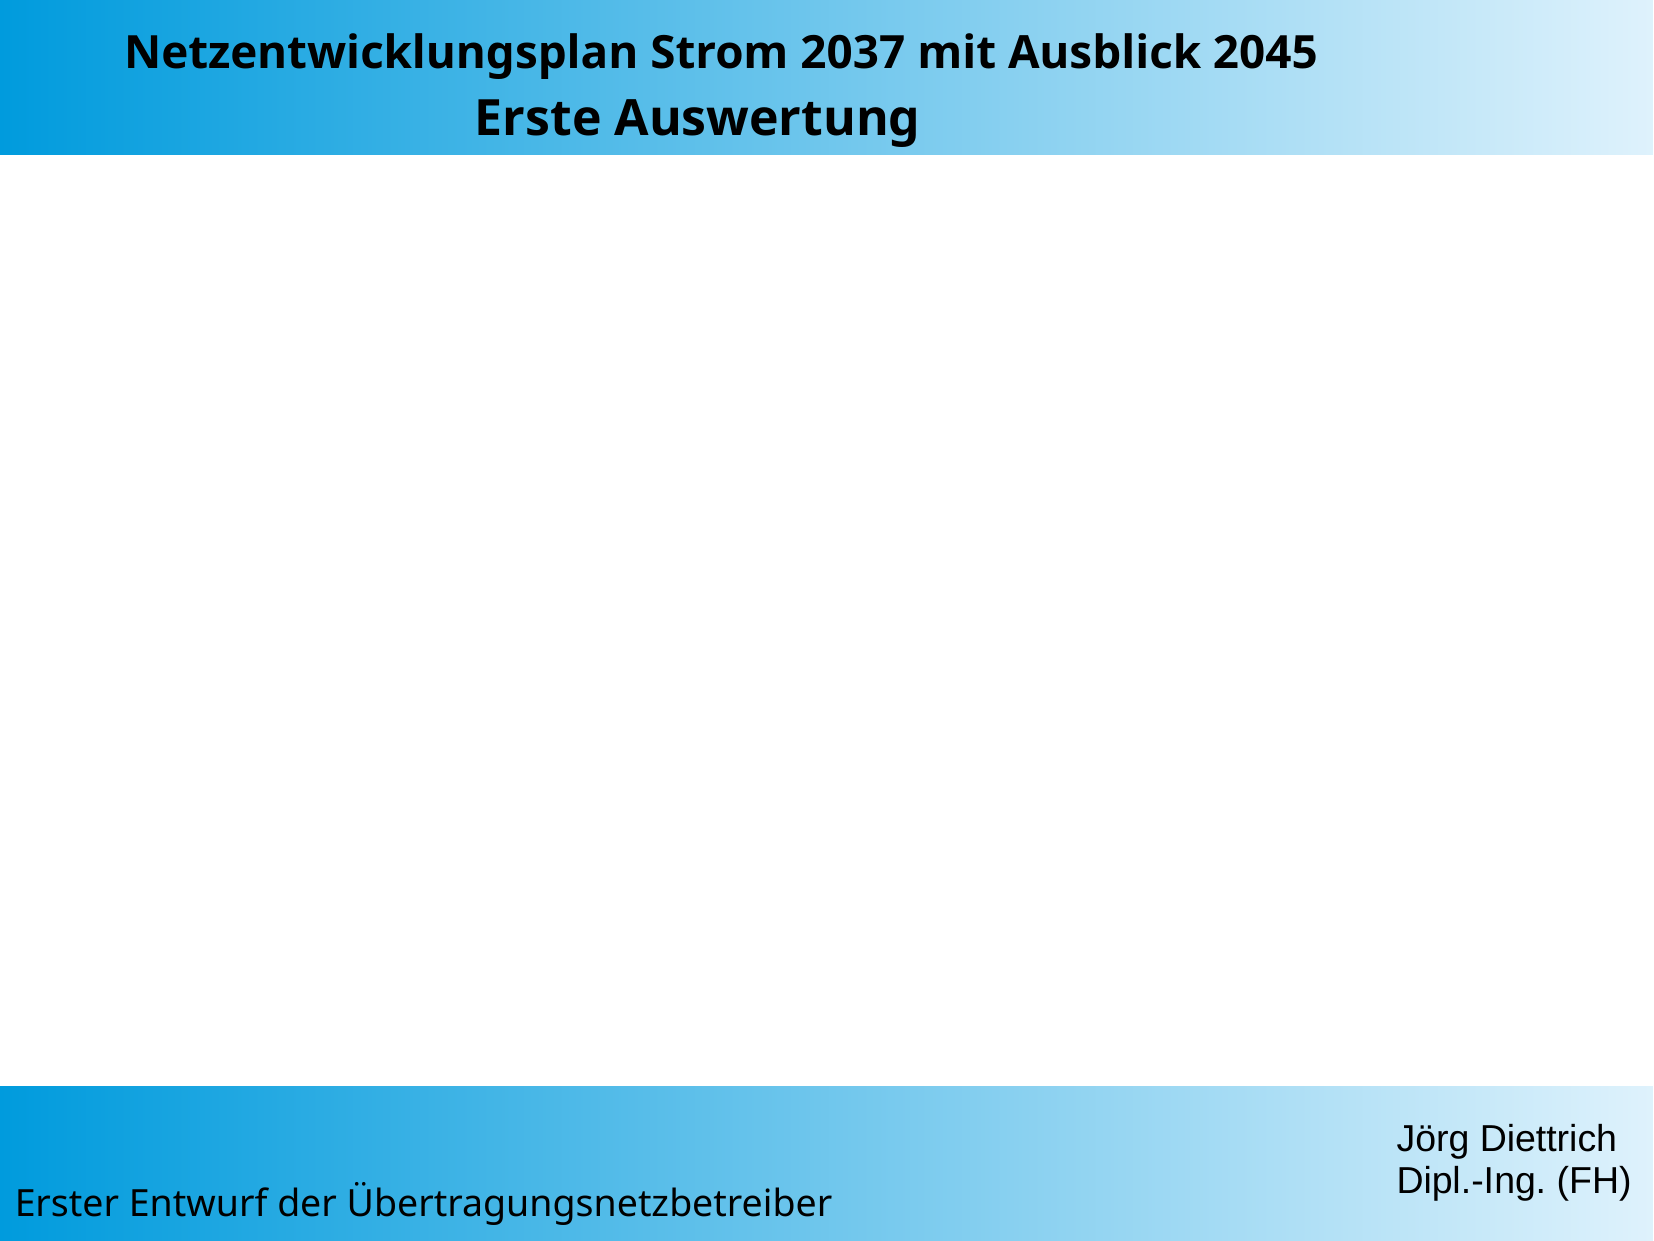

Netzentwicklungsplan Strom 2037 mit Ausblick 2045
 Erste Auswertung
Jörg Diettrich
Dipl.-Ing. (FH)
Erster Entwurf der Übertragungsnetzbetreiber